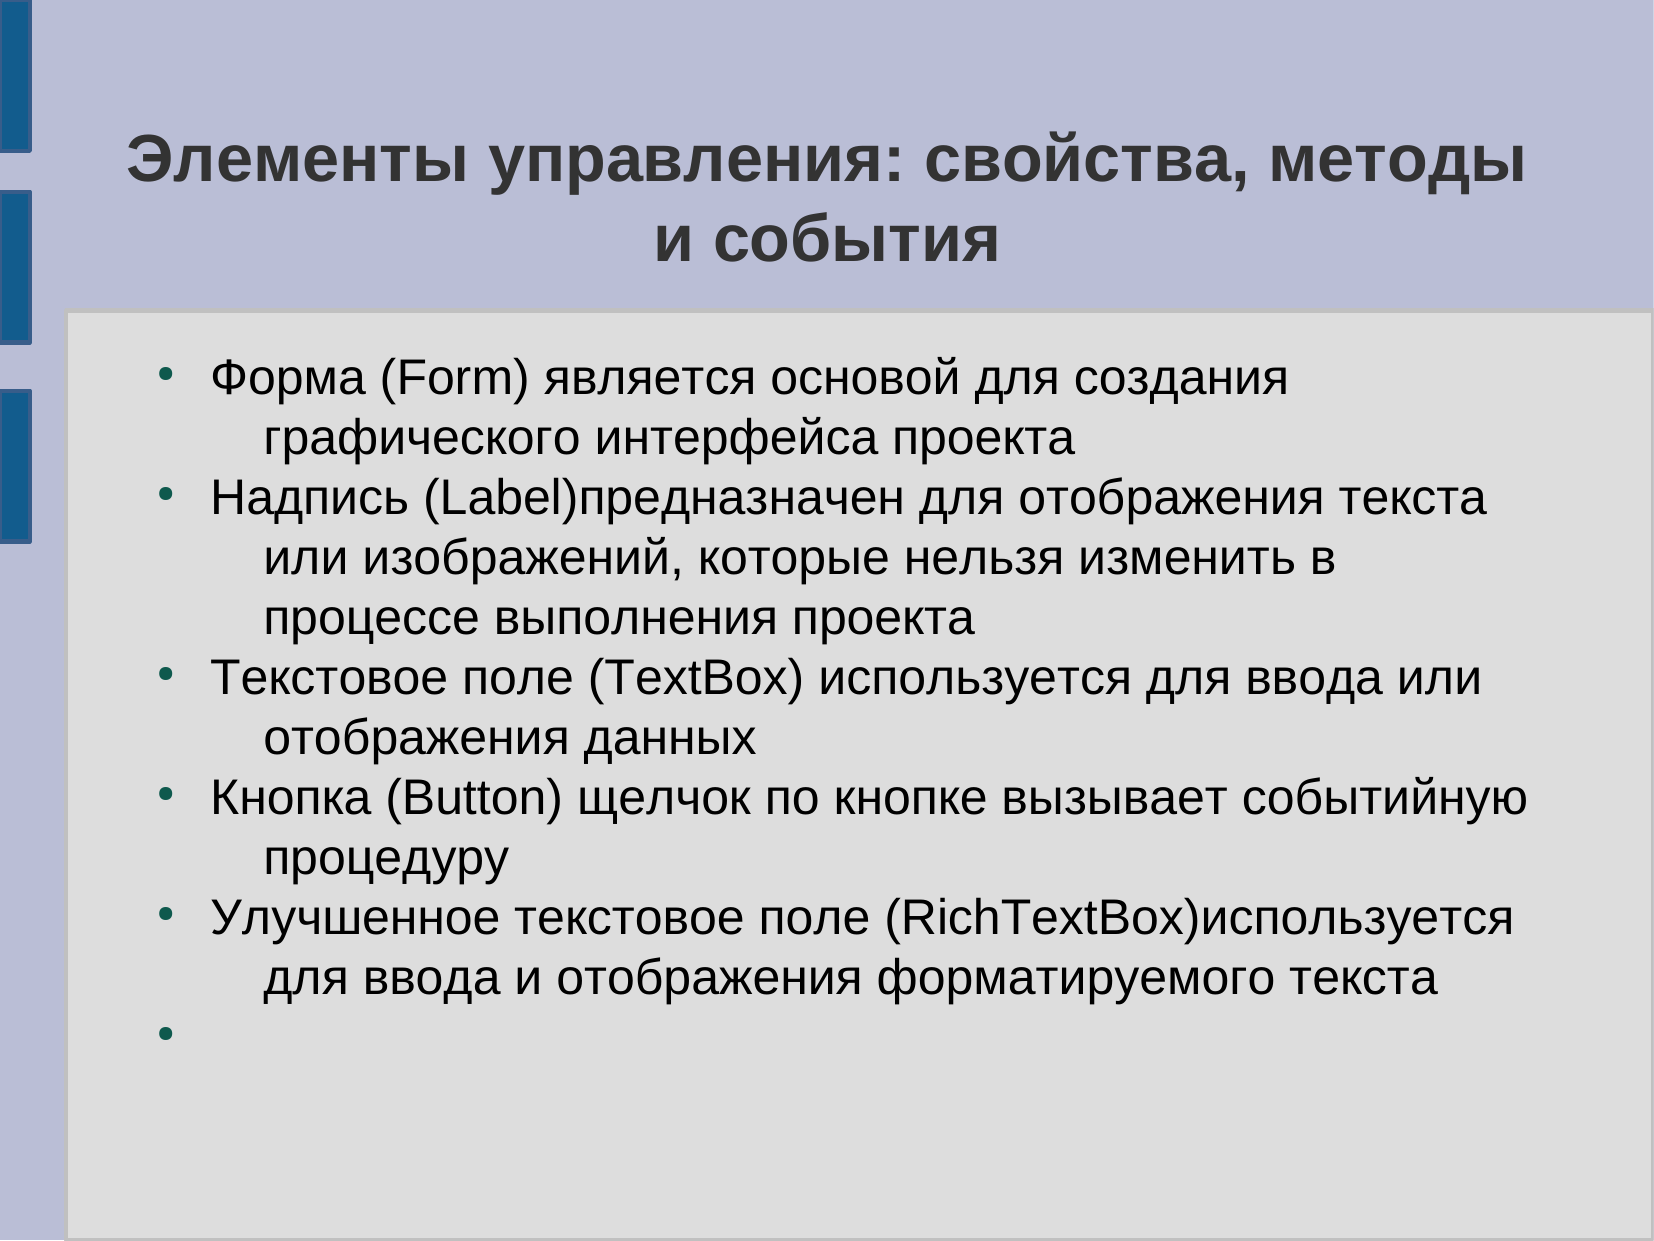

# Элементы управления: свойства, методы и события
Форма (Form) является основой для создания графического интерфейса проекта
Надпись (Label)предназначен для отображения текста или изображений, которые нельзя изменить в процессе выполнения проекта
Текстовое поле (TextBox) используется для ввода или отображения данных
Кнопка (Button) щелчок по кнопке вызывает событийную процедуру
Улучшенное текстовое поле (RichTextBox)используется для ввода и отображения форматируемого текста